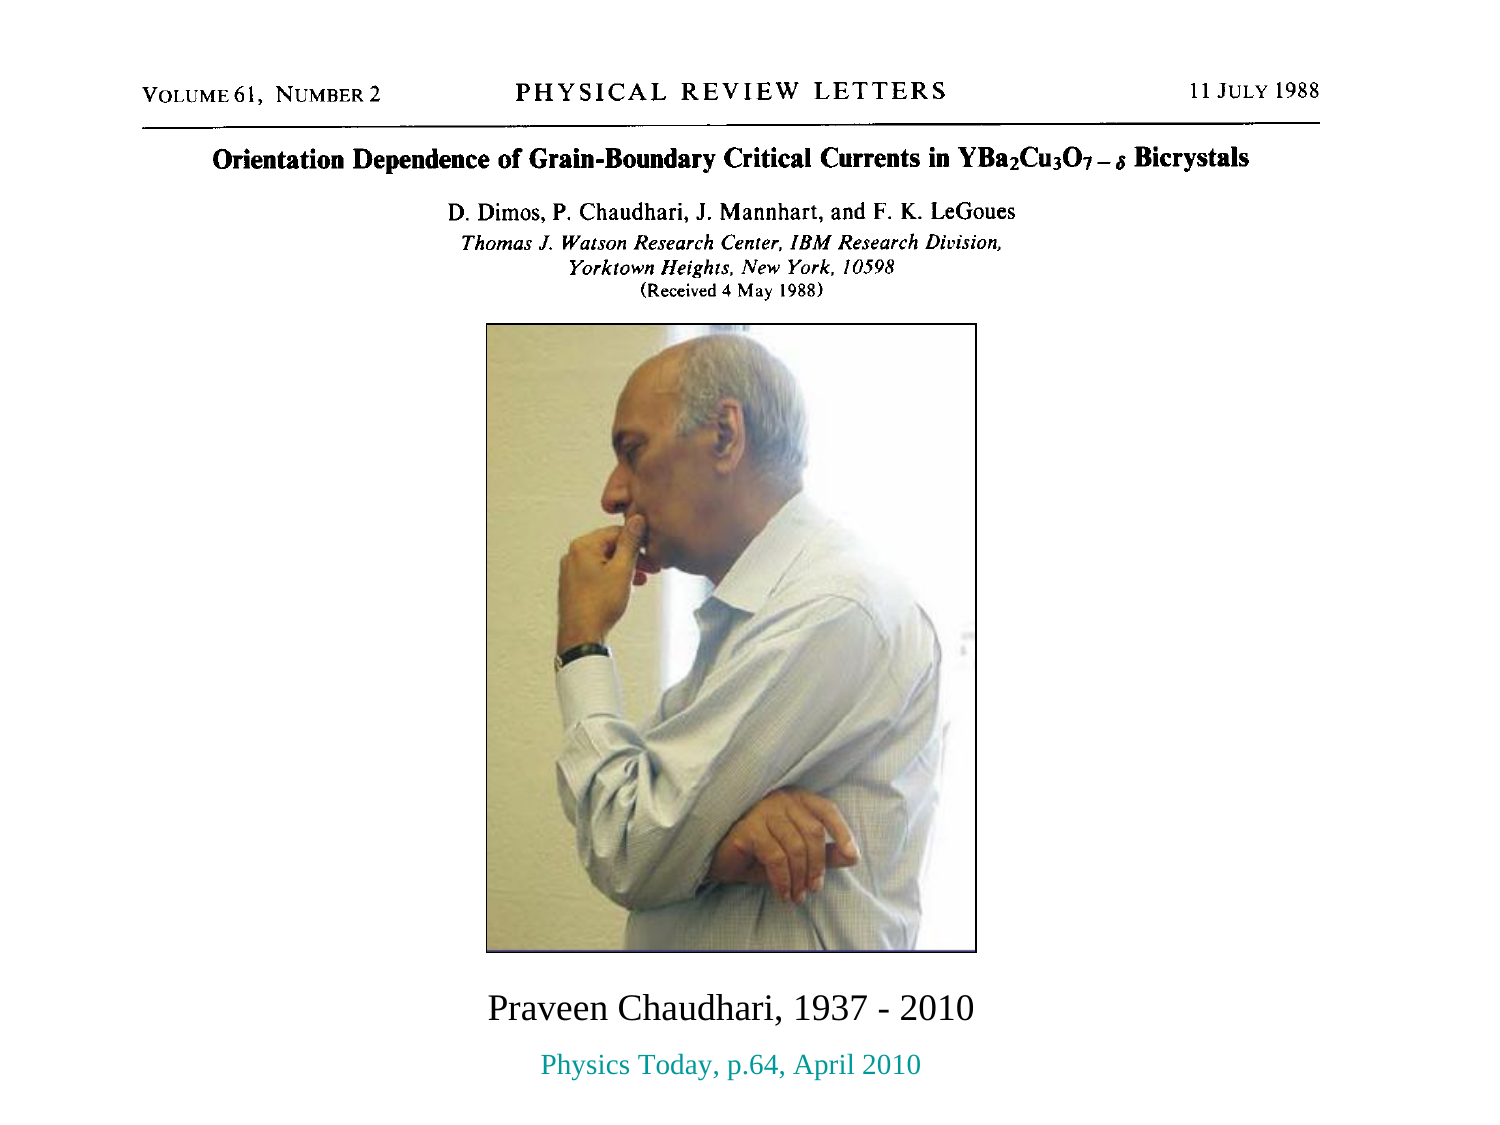

Praveen Chaudhari, 1937 - 2010
Physics Today, p.64, April 2010